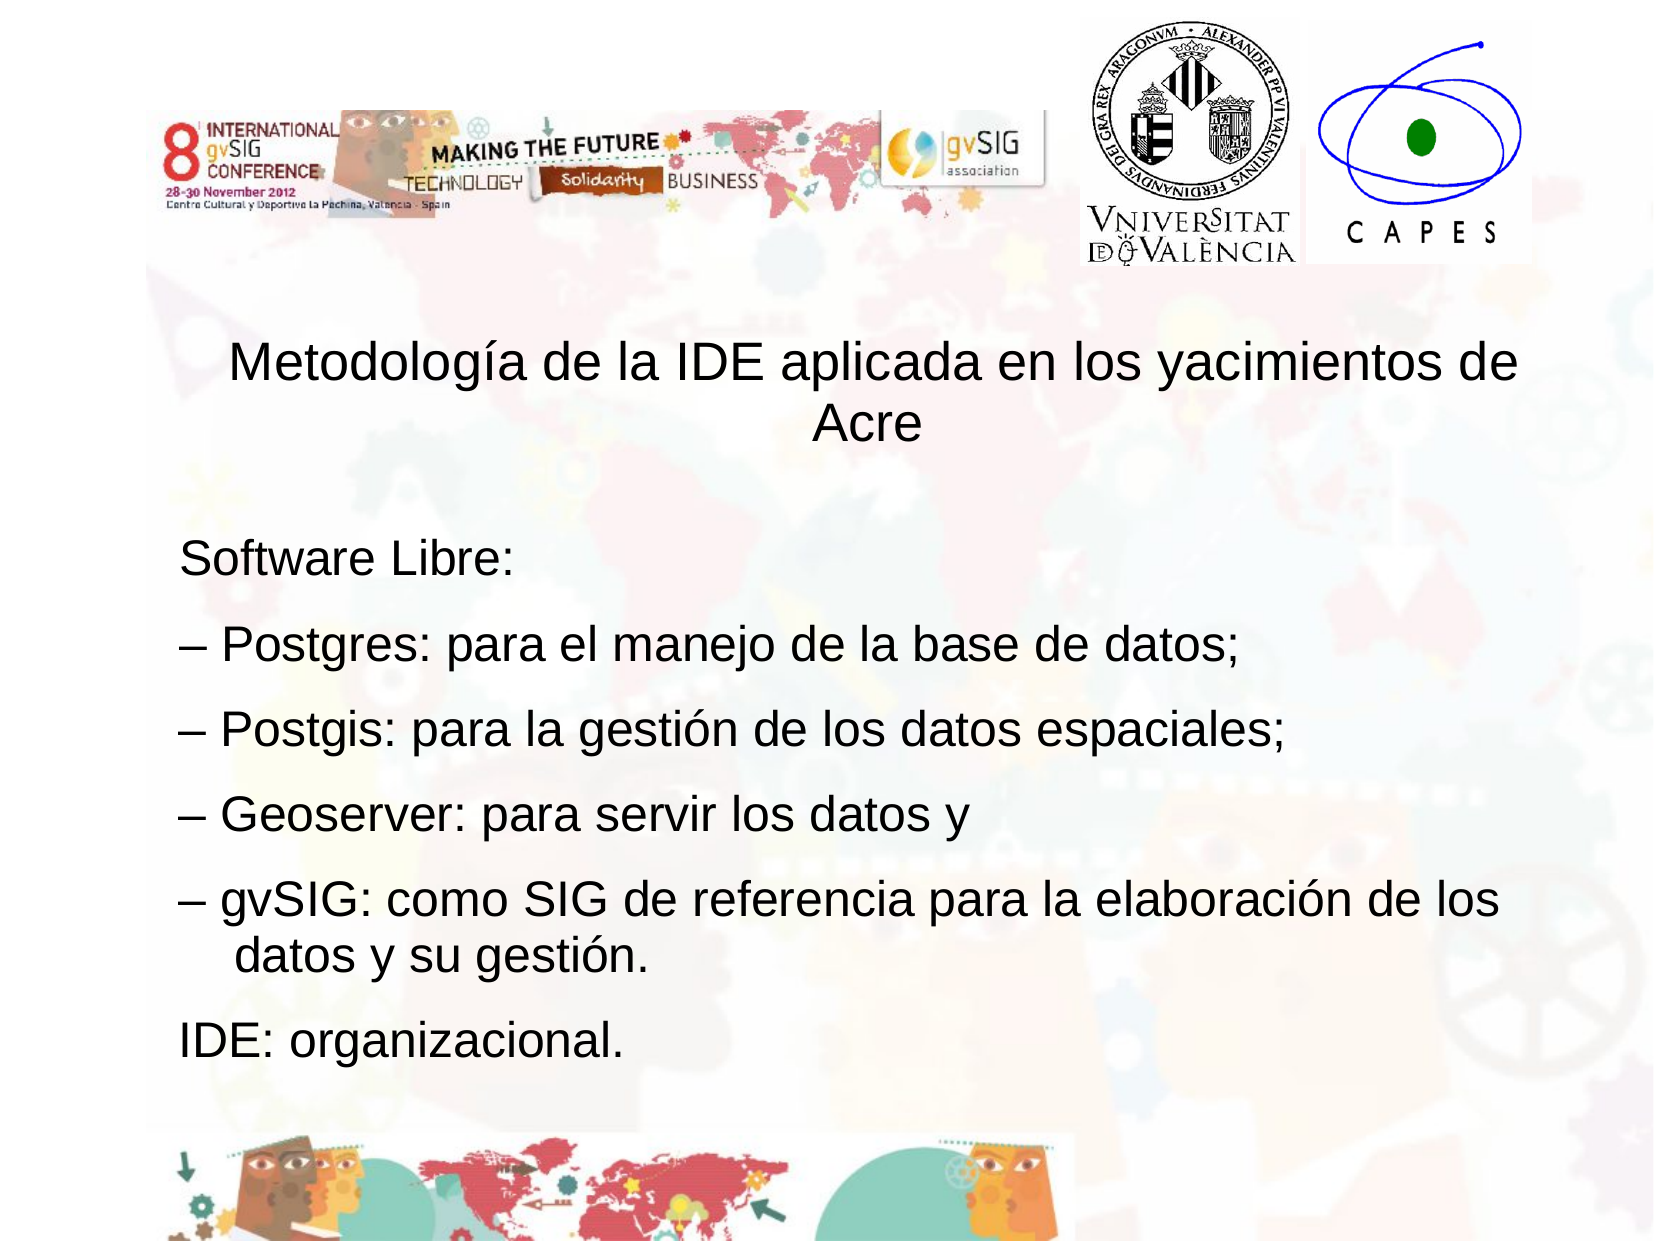

# Metodología de la IDE aplicada en los yacimientos de Acre
 Software Libre:
 – Postgres: para el manejo de la base de datos;
 – Postgis: para la gestión de los datos espaciales;
 – Geoserver: para servir los datos y
 – gvSIG: como SIG de referencia para la elaboración de los datos y su gestión.
 IDE: organizacional.